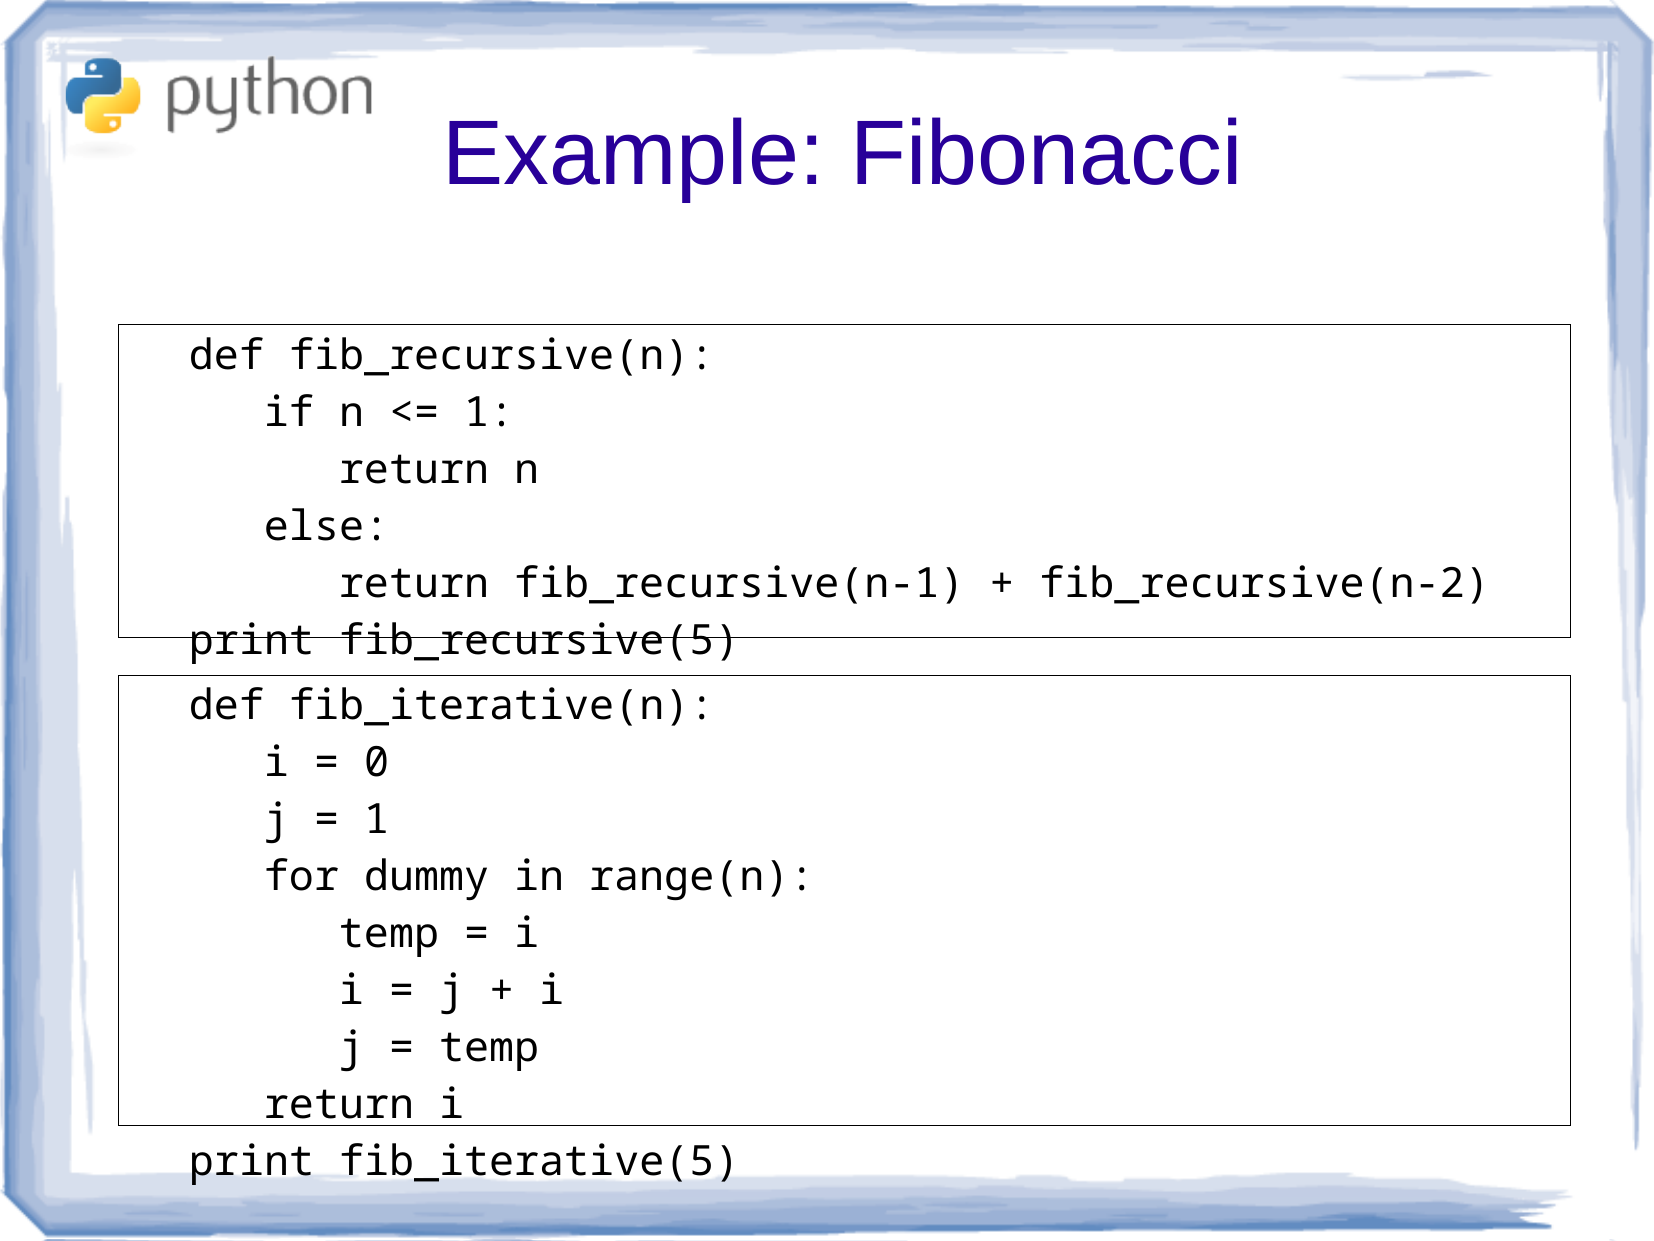

# Example: Fibonacci
def fib_recursive(n):
	if n <= 1:
		return n
	else:
		return fib_recursive(n-1) + fib_recursive(n-2)
print fib_recursive(5)
def fib_iterative(n):
	i = 0
	j = 1
	for dummy in range(n):
		temp = i
		i = j + i
		j = temp
	return i
print fib_iterative(5)